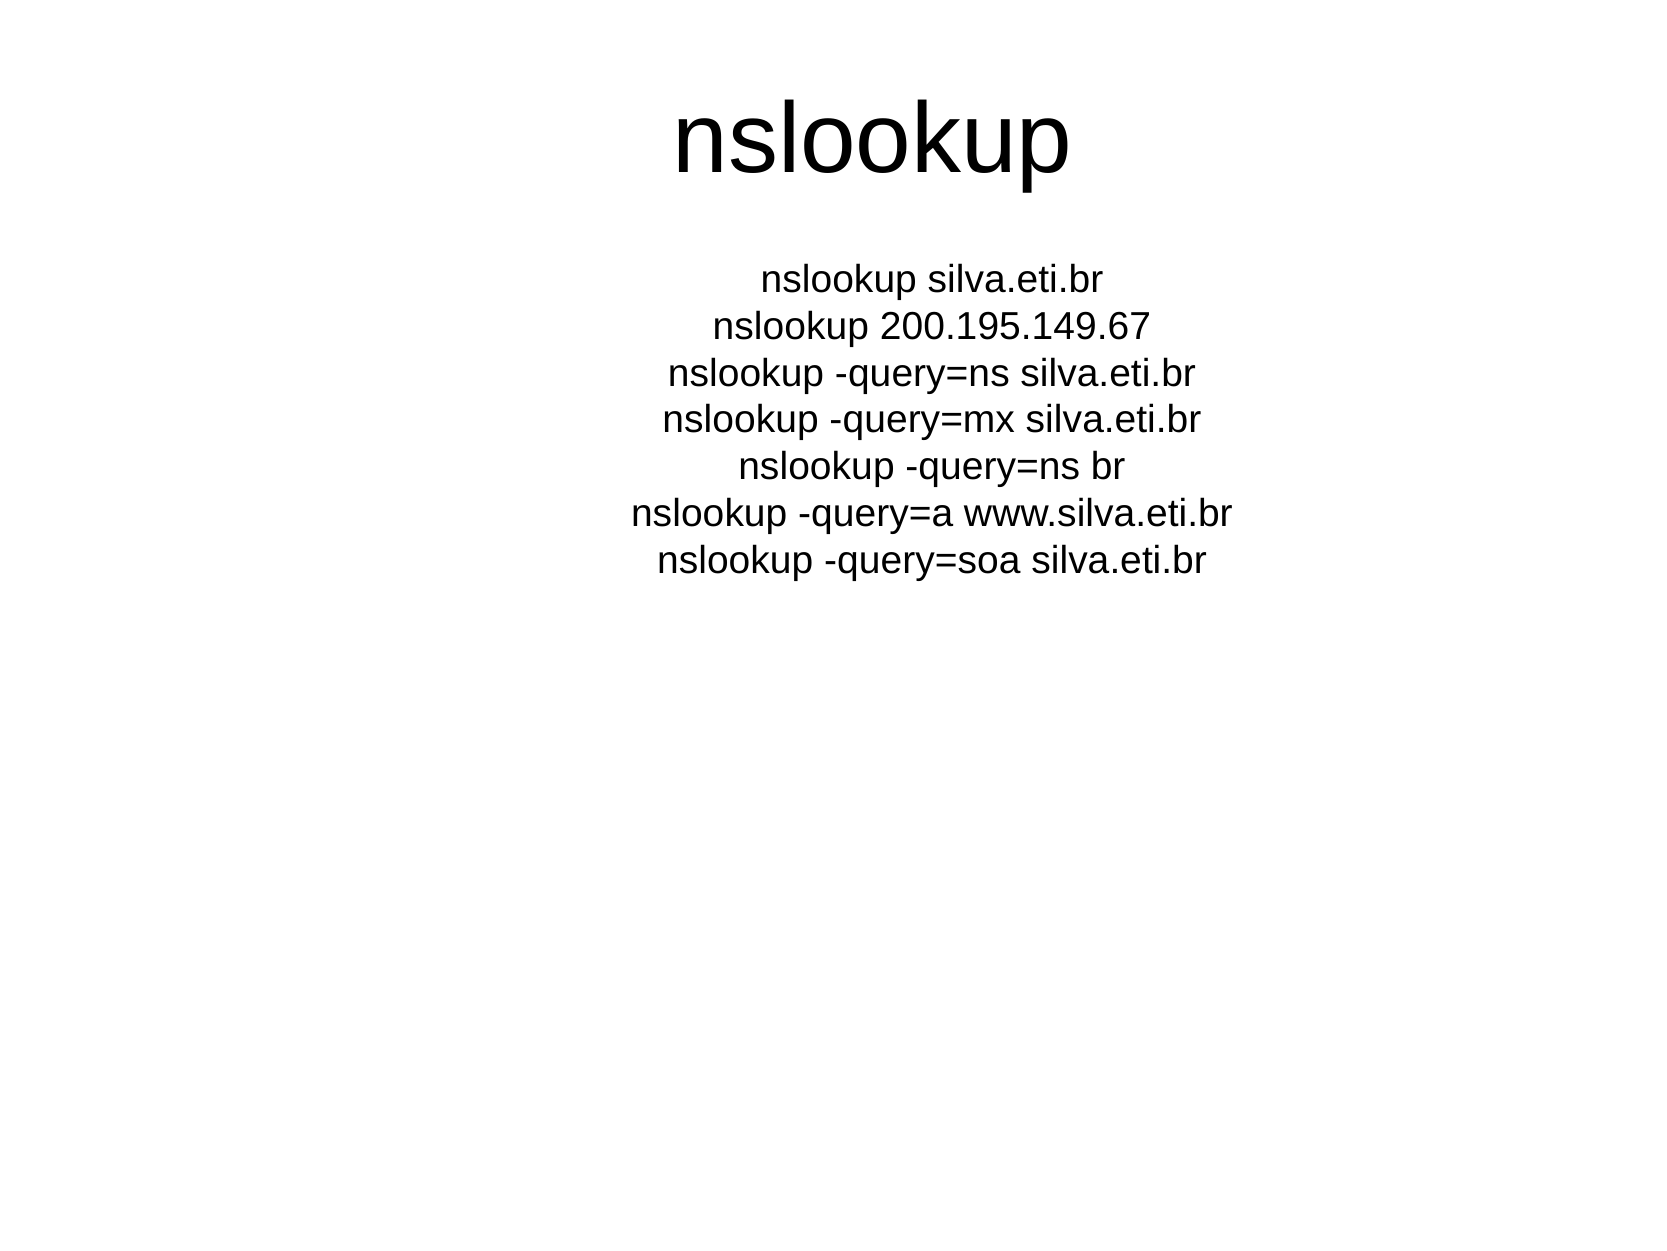

# nslookup
nslookup silva.eti.br
nslookup 200.195.149.67
nslookup -query=ns silva.eti.br
nslookup -query=mx silva.eti.br
nslookup -query=ns br
nslookup -query=a www.silva.eti.br
nslookup -query=soa silva.eti.br